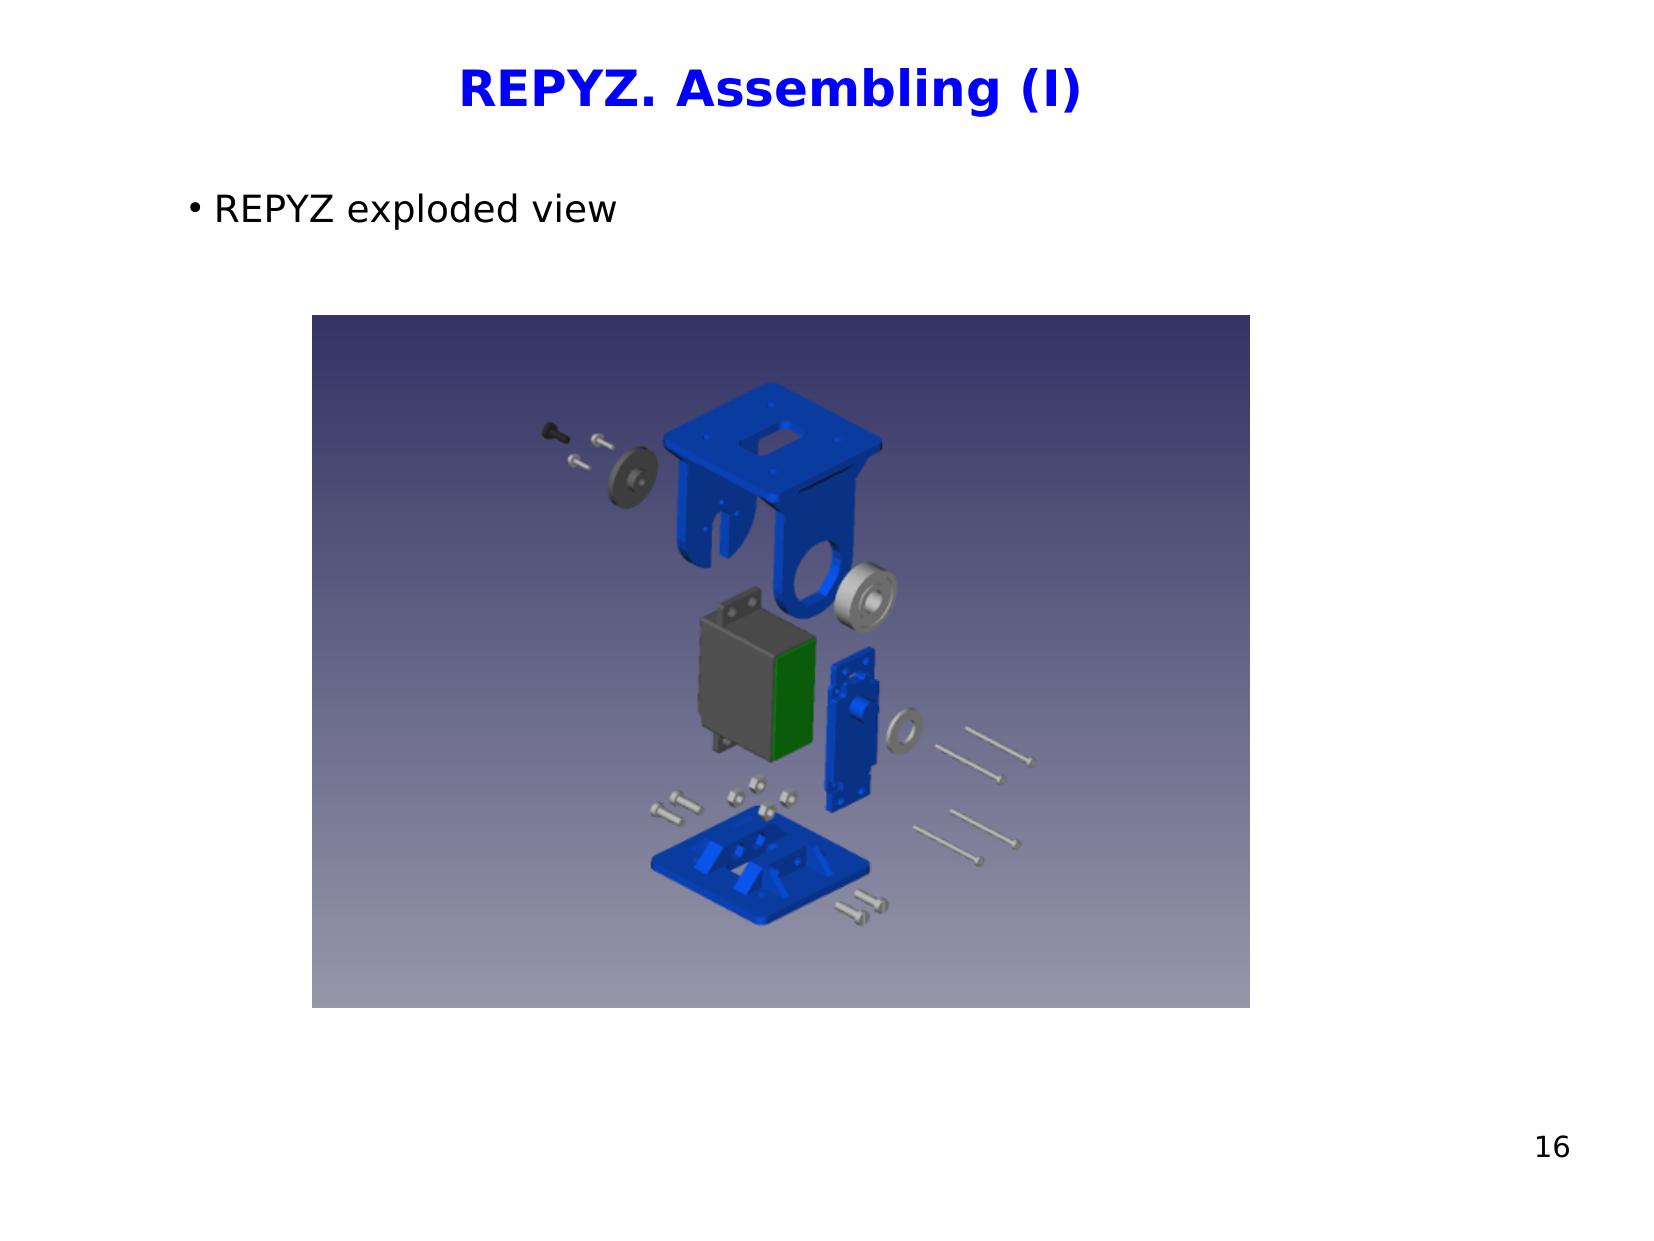

REPYZ. Assembling (I)
 REPYZ exploded view
16